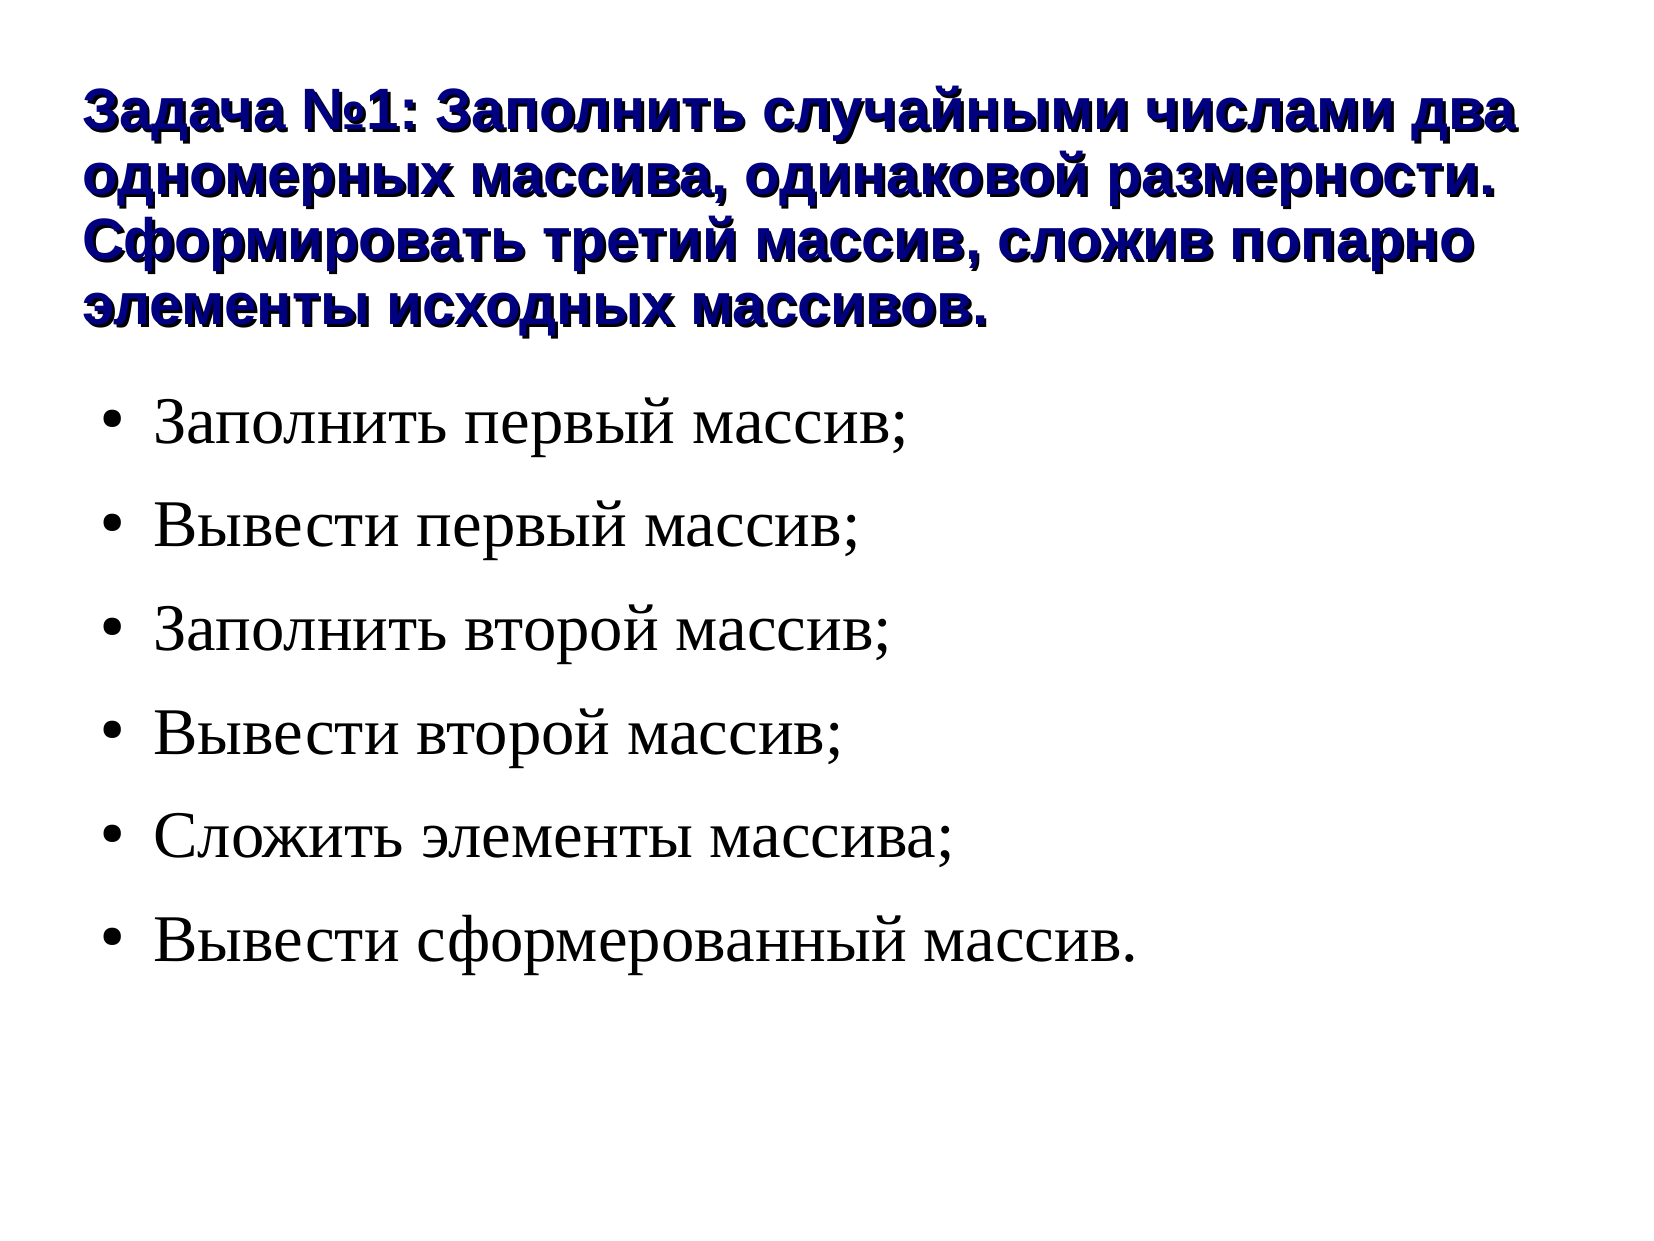

# Задача №1: Заполнить случайными числами два одномерных массива, одинаковой размерности. Сформировать третий массив, сложив попарно элементы исходных массивов.
Заполнить первый массив;
Вывести первый массив;
Заполнить второй массив;
Вывести второй массив;
Сложить элементы массива;
Вывести сформерованный массив.